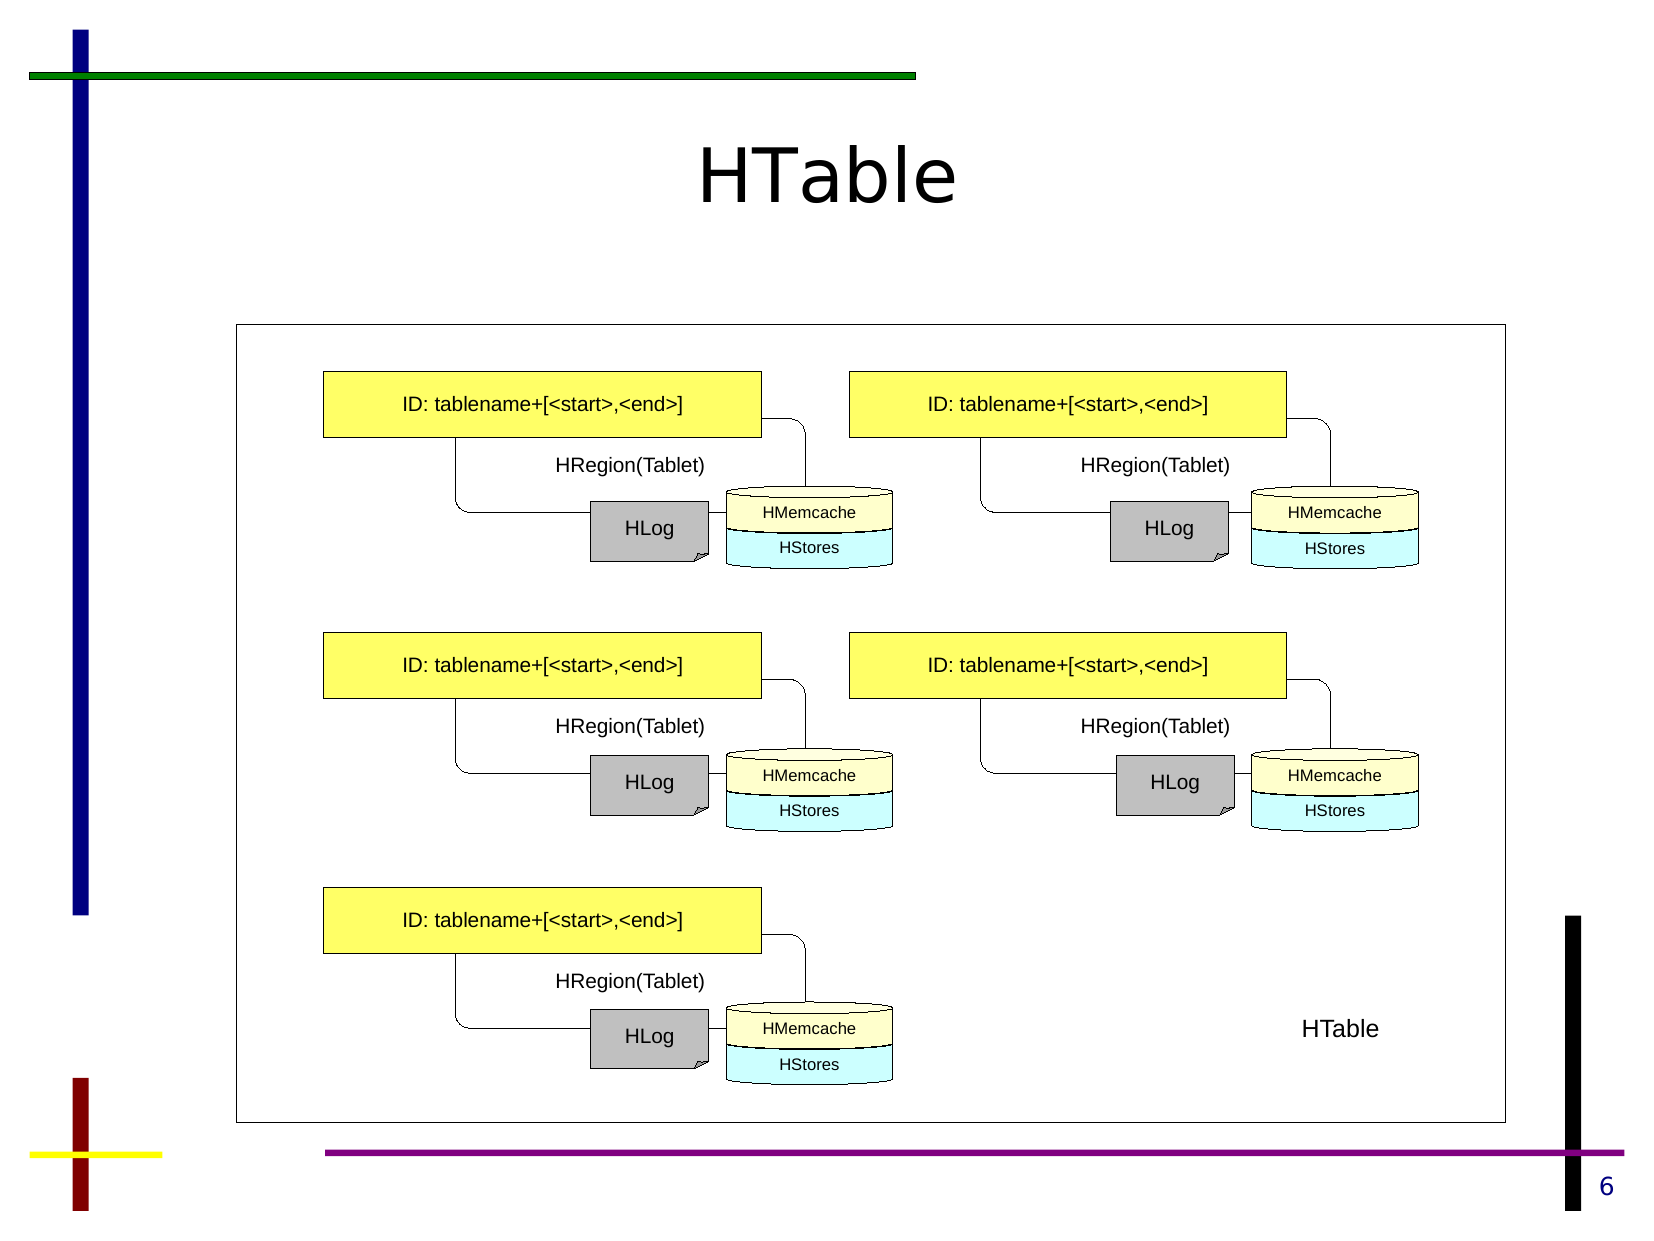

# HTable
ID: tablename+[<start>,<end>]
ID: tablename+[<start>,<end>]
HRegion(Tablet)
HRegion(Tablet)
HMemcache
HMemcache
HLog
HLog
HStores
HStores
ID: tablename+[<start>,<end>]
ID: tablename+[<start>,<end>]
HRegion(Tablet)
HRegion(Tablet)
HMemcache
HMemcache
HLog
HLog
HStores
HStores
ID: tablename+[<start>,<end>]
HRegion(Tablet)
HMemcache
HTable
HLog
HStores